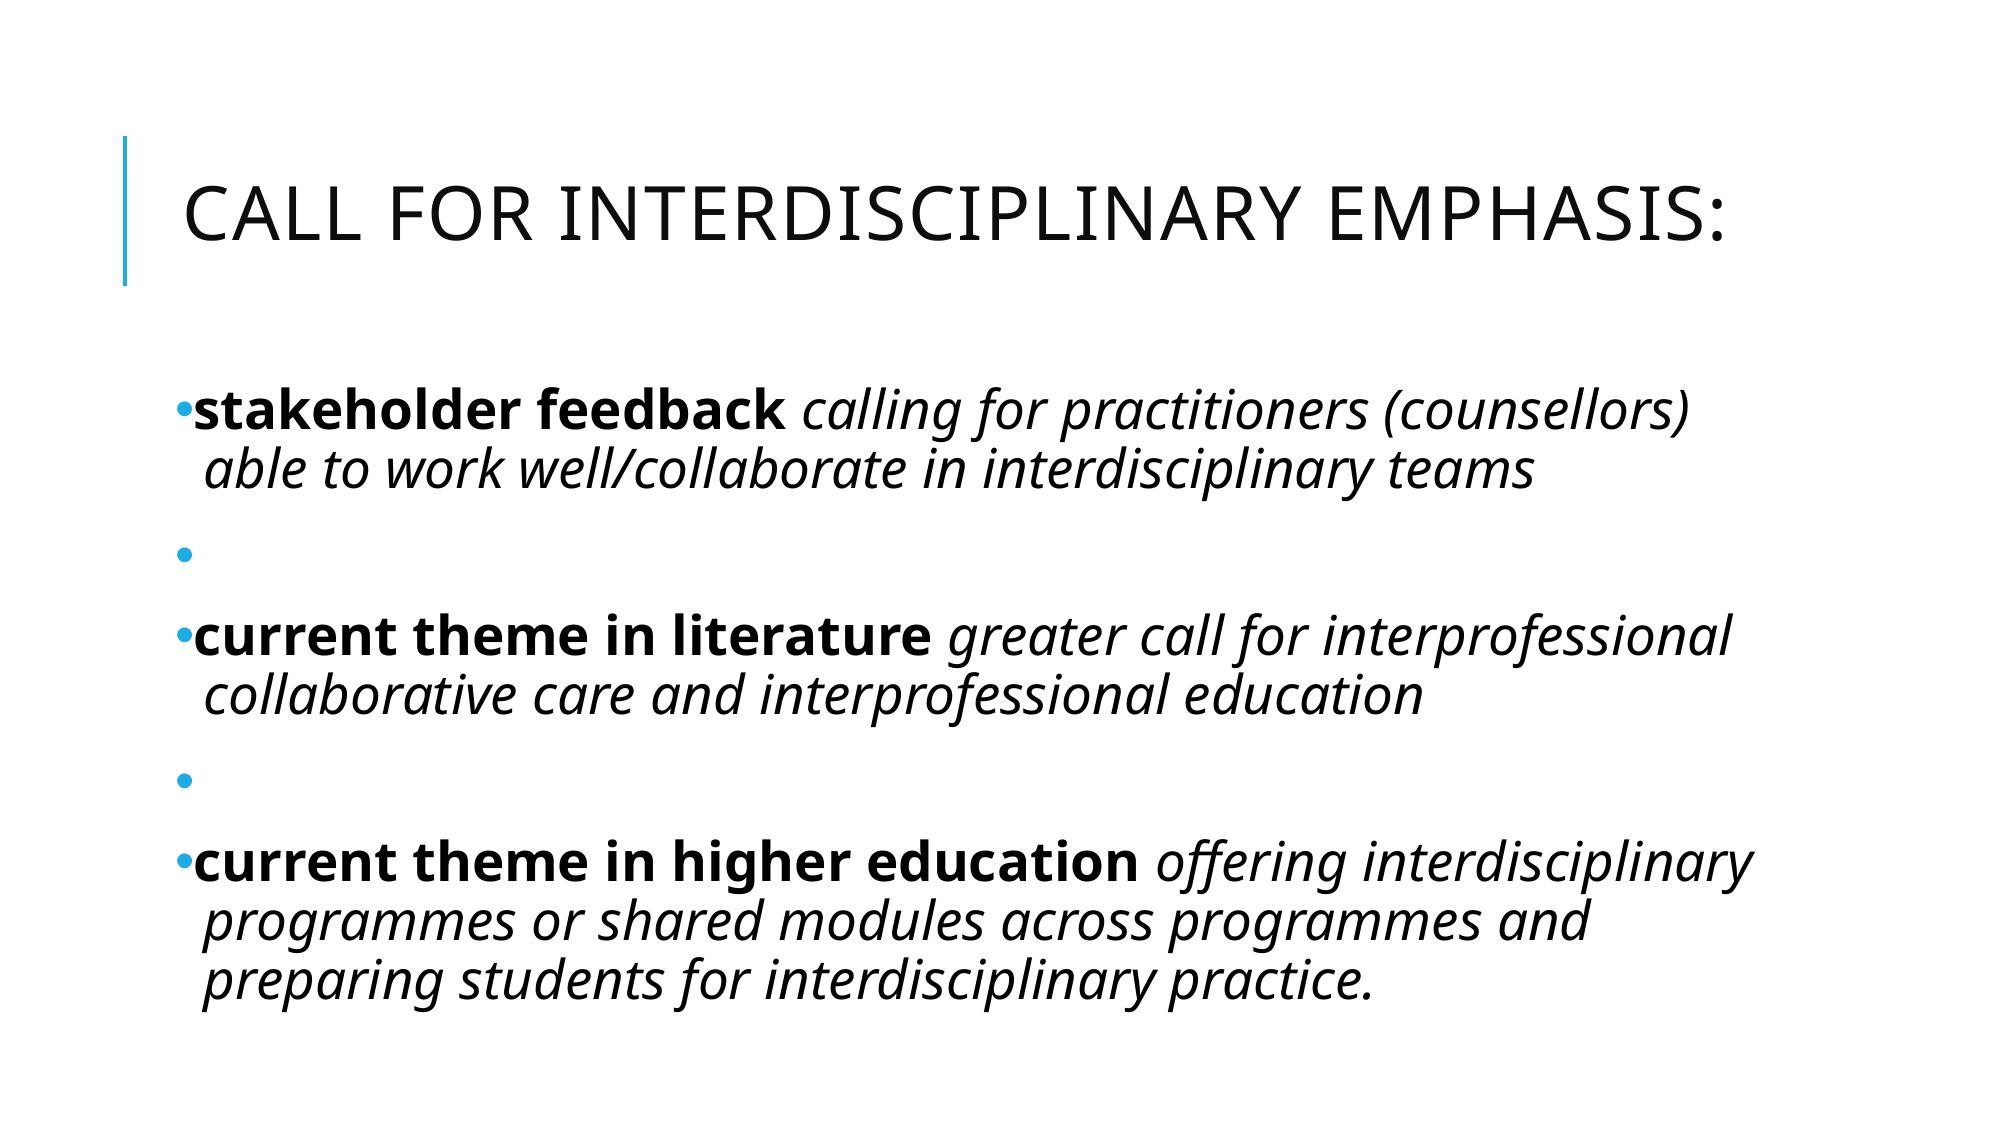

# Call for Interdisciplinary emphasis:
stakeholder feedback calling for practitioners (counsellors) able to work well/collaborate in interdisciplinary teams
current theme in literature greater call for interprofessional collaborative care and interprofessional education
current theme in higher education offering interdisciplinary programmes or shared modules across programmes and preparing students for interdisciplinary practice.